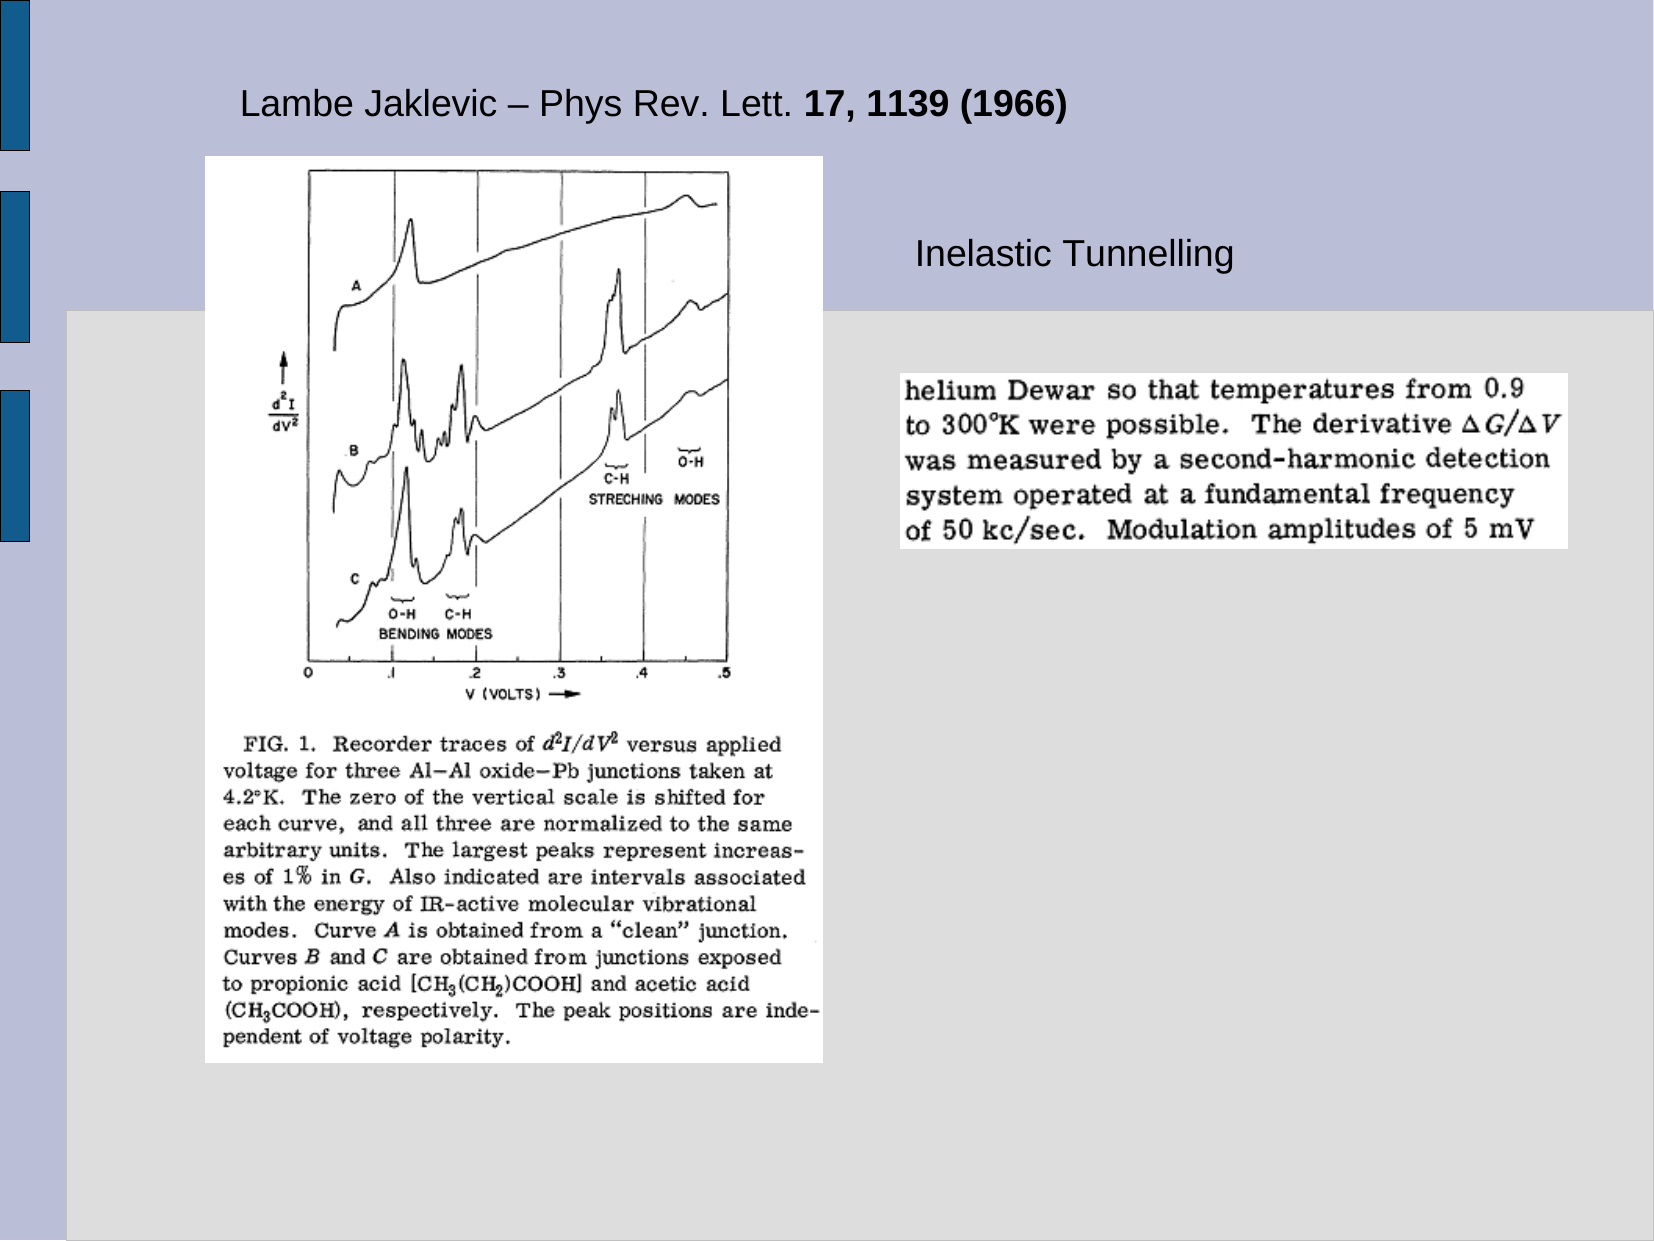

Lambe Jaklevic – Phys Rev. Lett. 17, 1139 (1966)
Inelastic Tunnelling